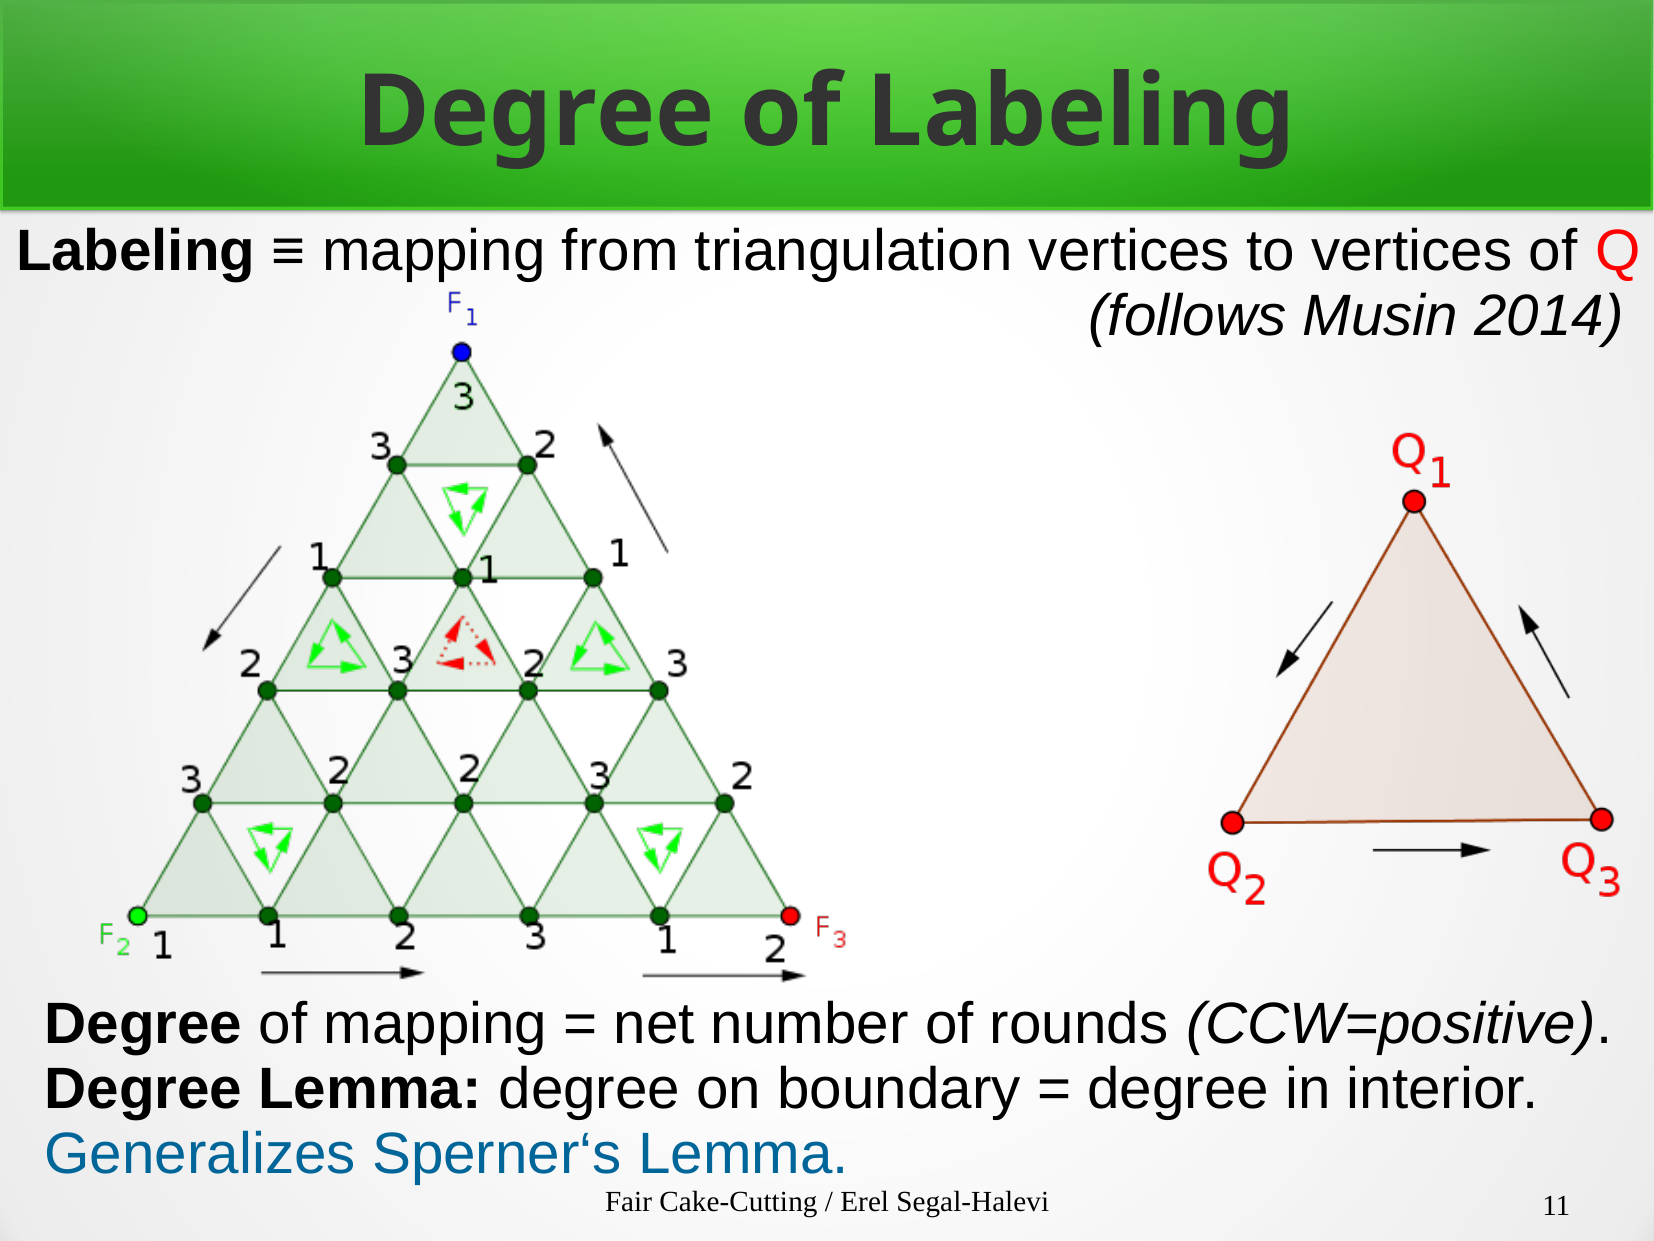

# Degree of Labeling
 Labeling ≡ mapping from triangulation vertices to vertices of Q
 (follows Musin 2014)
Degree of mapping = net number of rounds (CCW=positive).
Degree Lemma: degree on boundary = degree in interior.
Generalizes Sperner‘s Lemma.
Fair Cake-Cutting / Erel Segal-Halevi
11